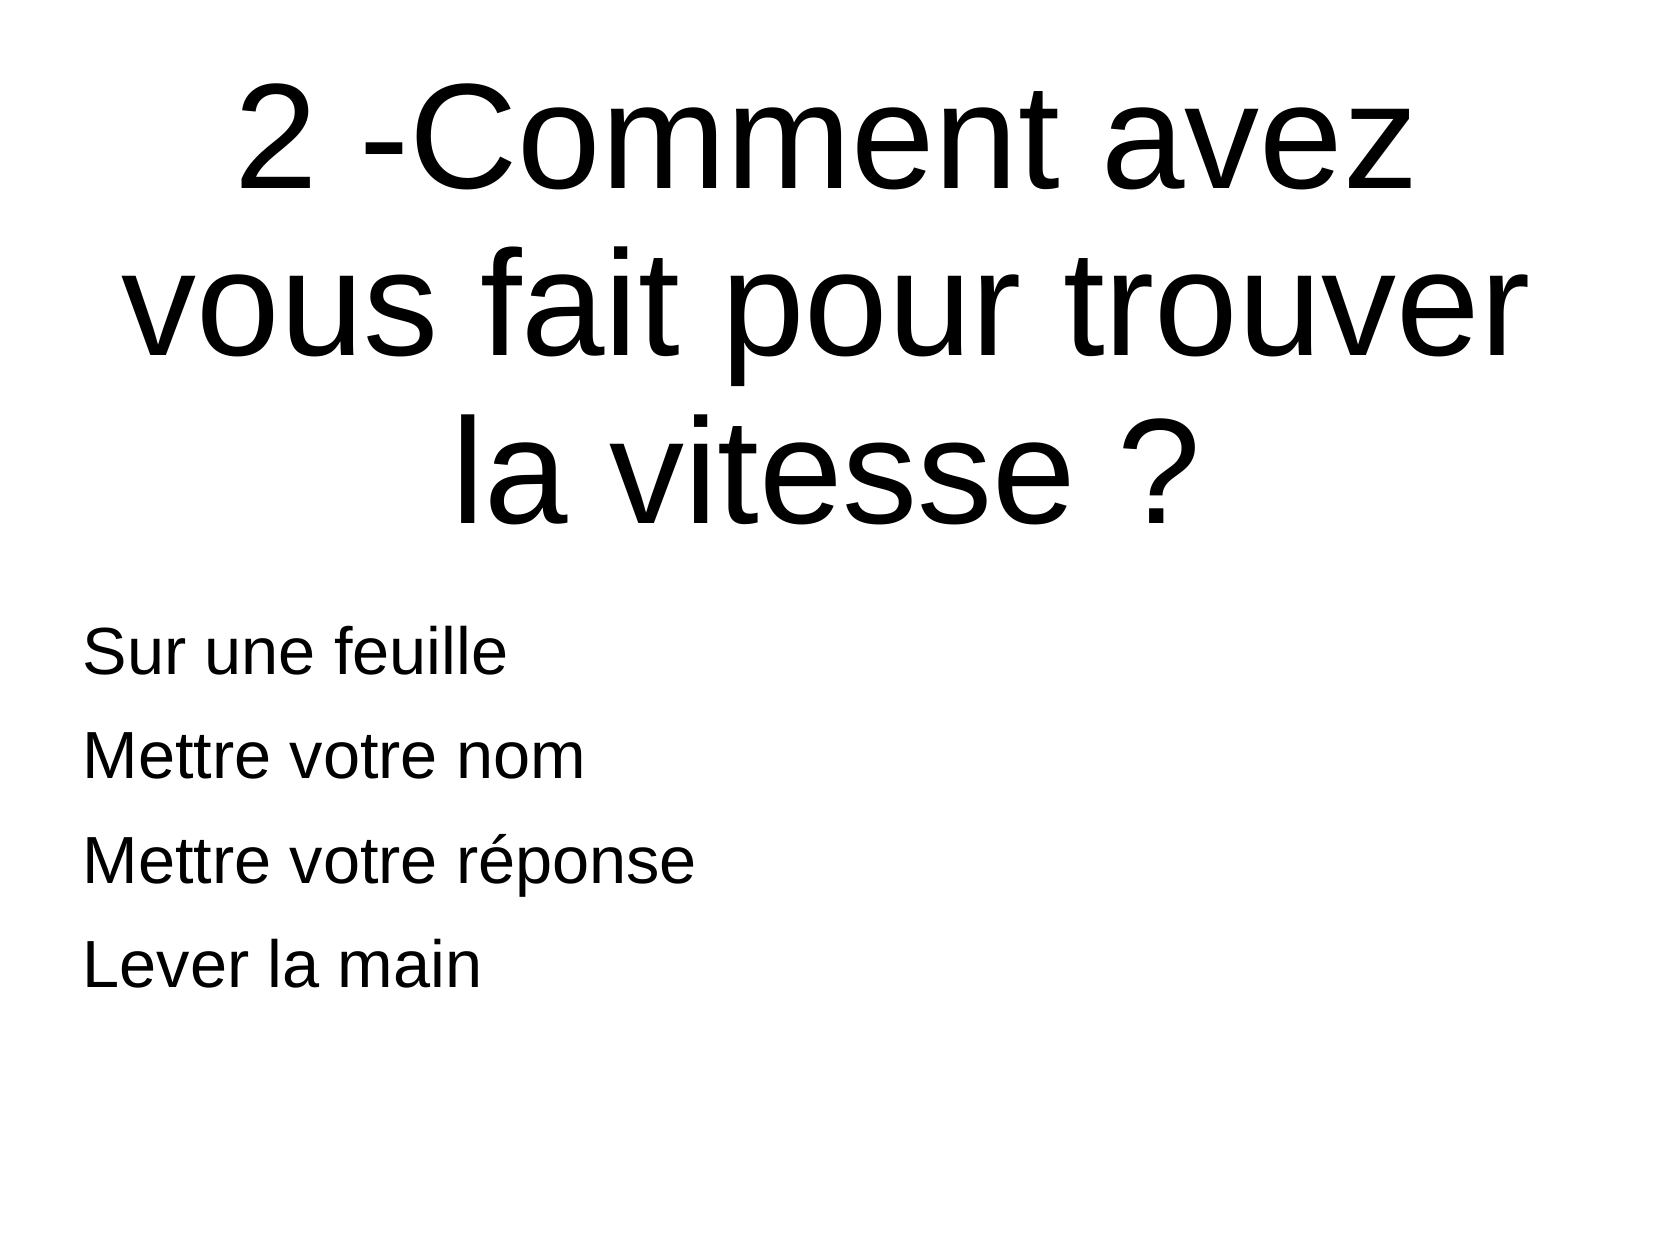

# 2 -Comment avez vous fait pour trouver la vitesse ?
Sur une feuille
Mettre votre nom
Mettre votre réponse
Lever la main